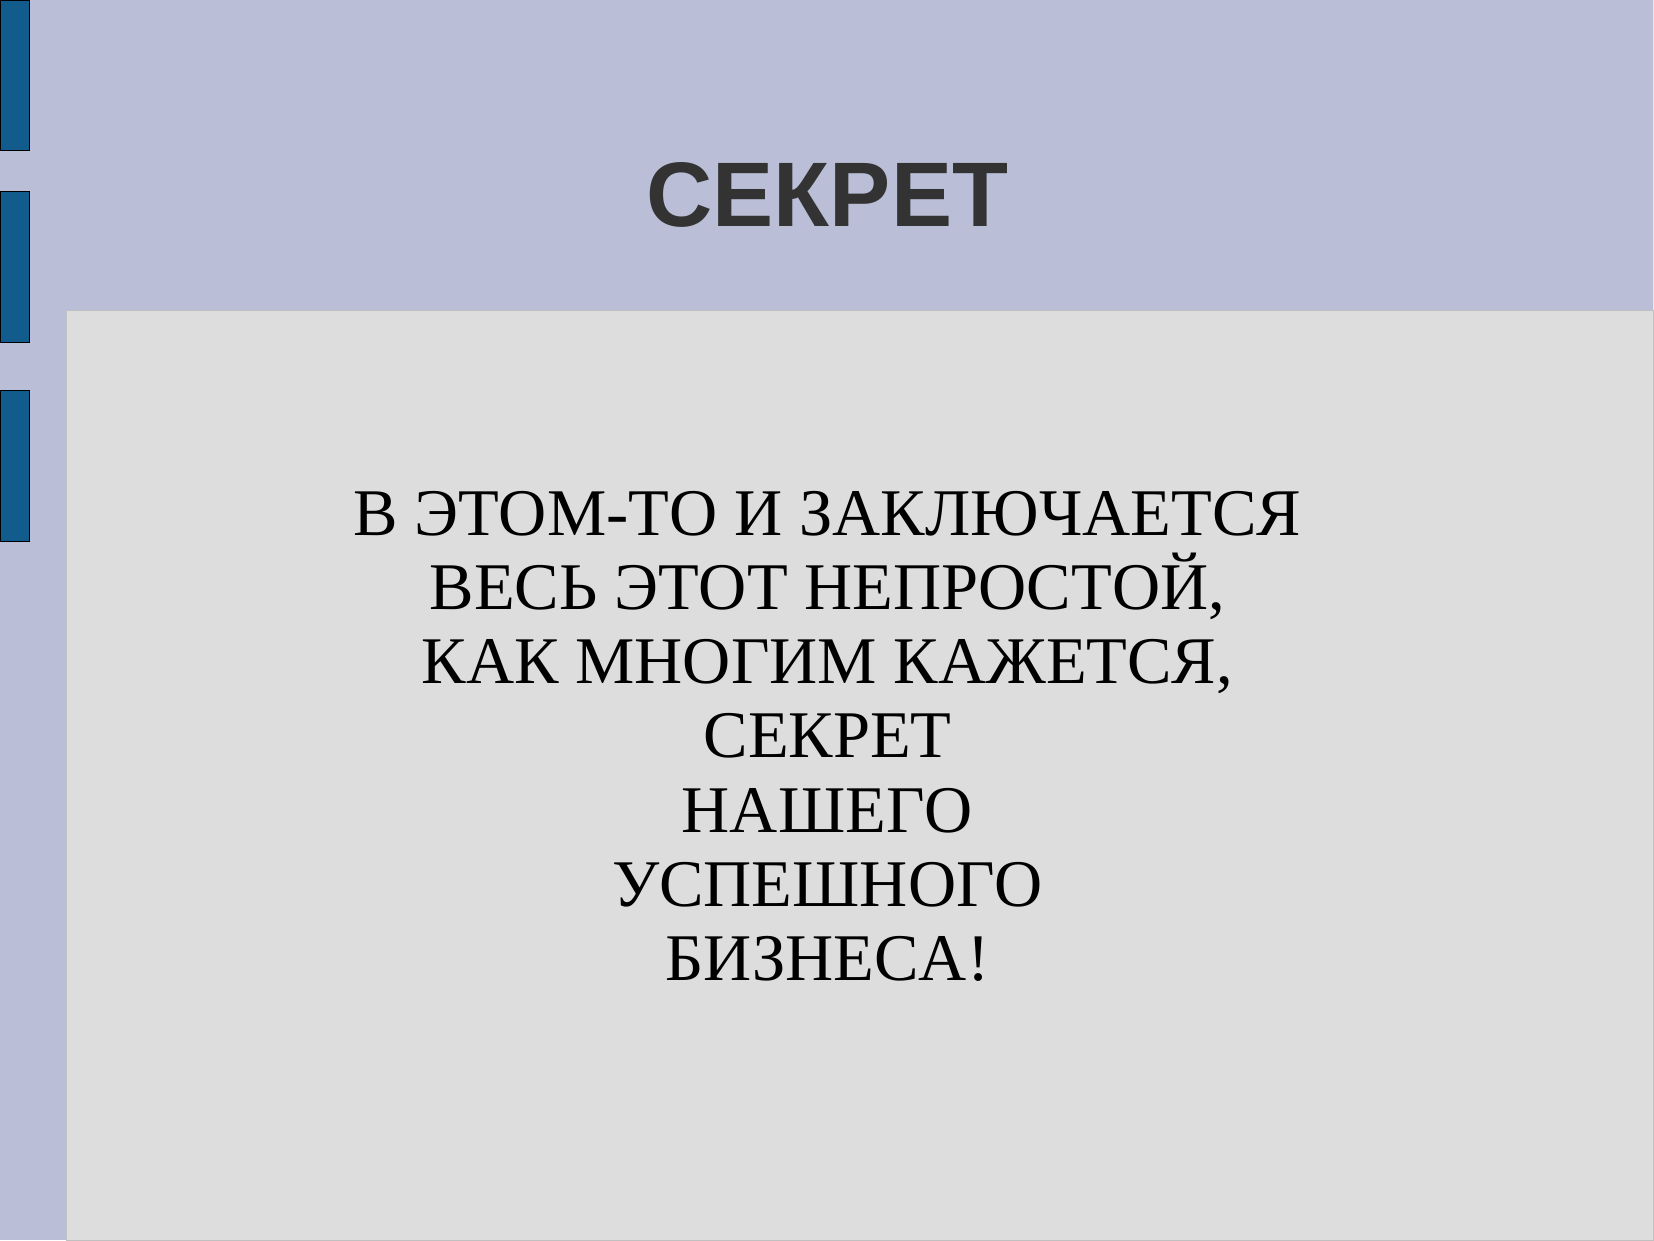

# СЕКРЕТ
В ЭТОМ-ТО И ЗАКЛЮЧАЕТСЯ
ВЕСЬ ЭТОТ НЕПРОСТОЙ,
КАК МНОГИМ КАЖЕТСЯ,
СЕКРЕТ
НАШЕГО
УСПЕШНОГО
БИЗНЕСА!